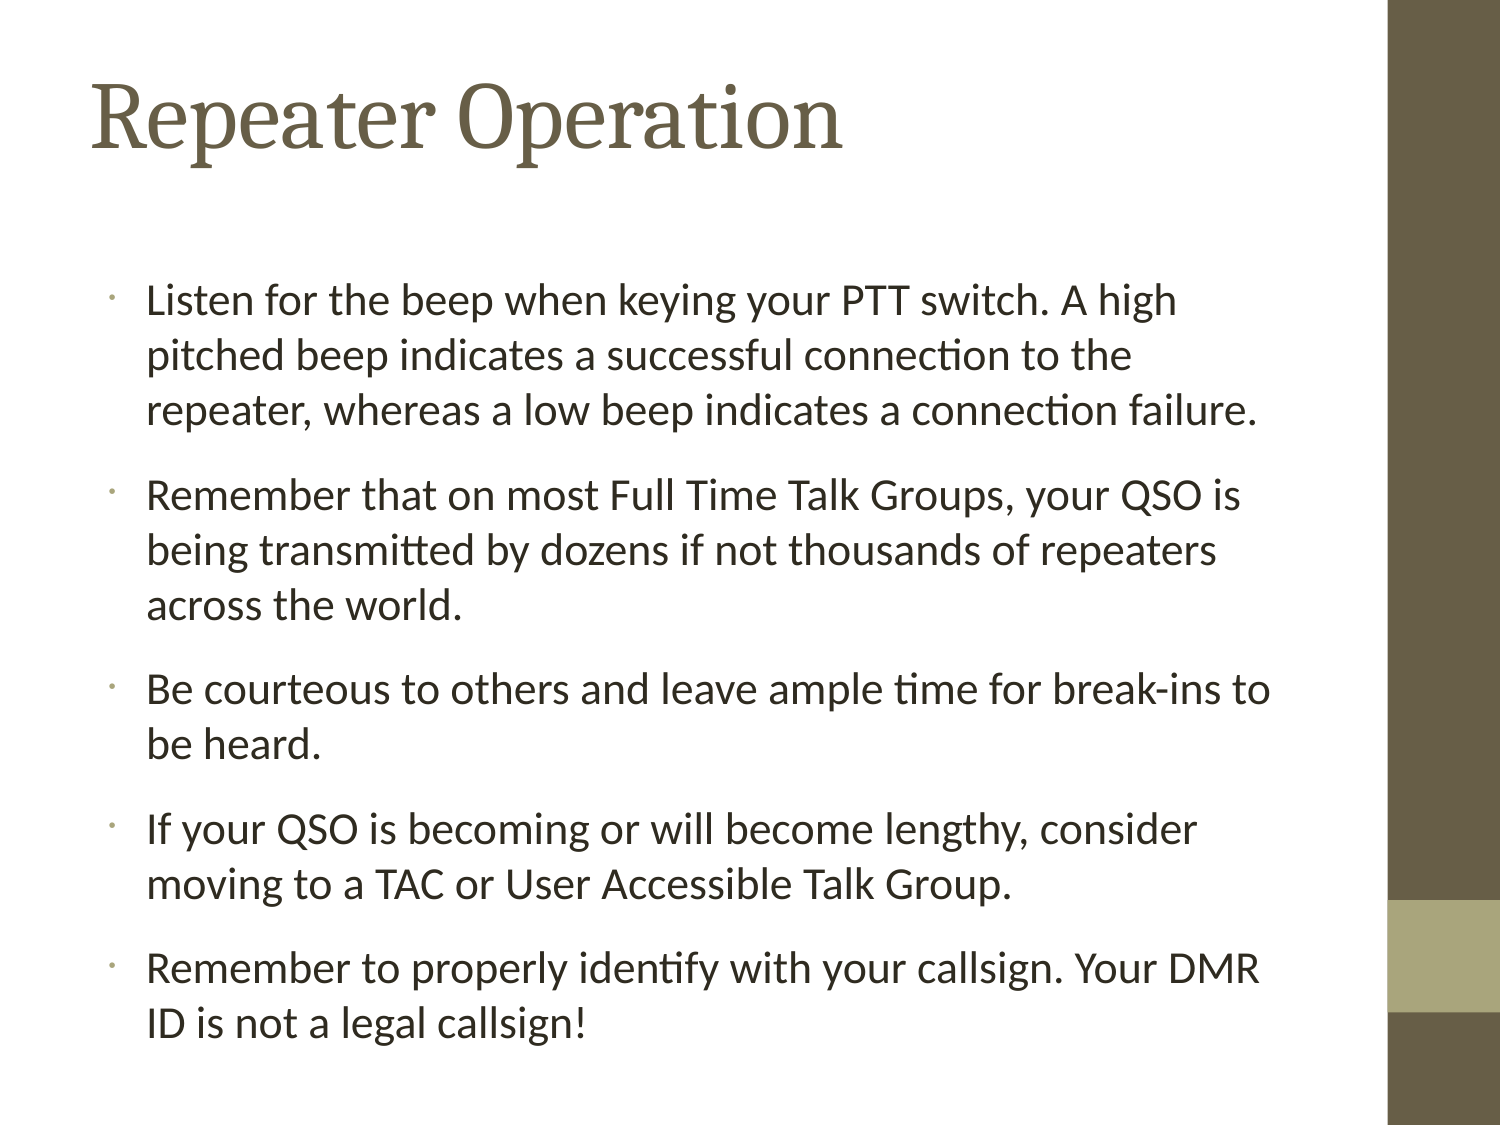

# Repeater Operation
Listen for the beep when keying your PTT switch. A high pitched beep indicates a successful connection to the repeater, whereas a low beep indicates a connection failure.
Remember that on most Full Time Talk Groups, your QSO is being transmitted by dozens if not thousands of repeaters across the world.
Be courteous to others and leave ample time for break-ins to be heard.
If your QSO is becoming or will become lengthy, consider moving to a TAC or User Accessible Talk Group.
Remember to properly identify with your callsign. Your DMR ID is not a legal callsign!